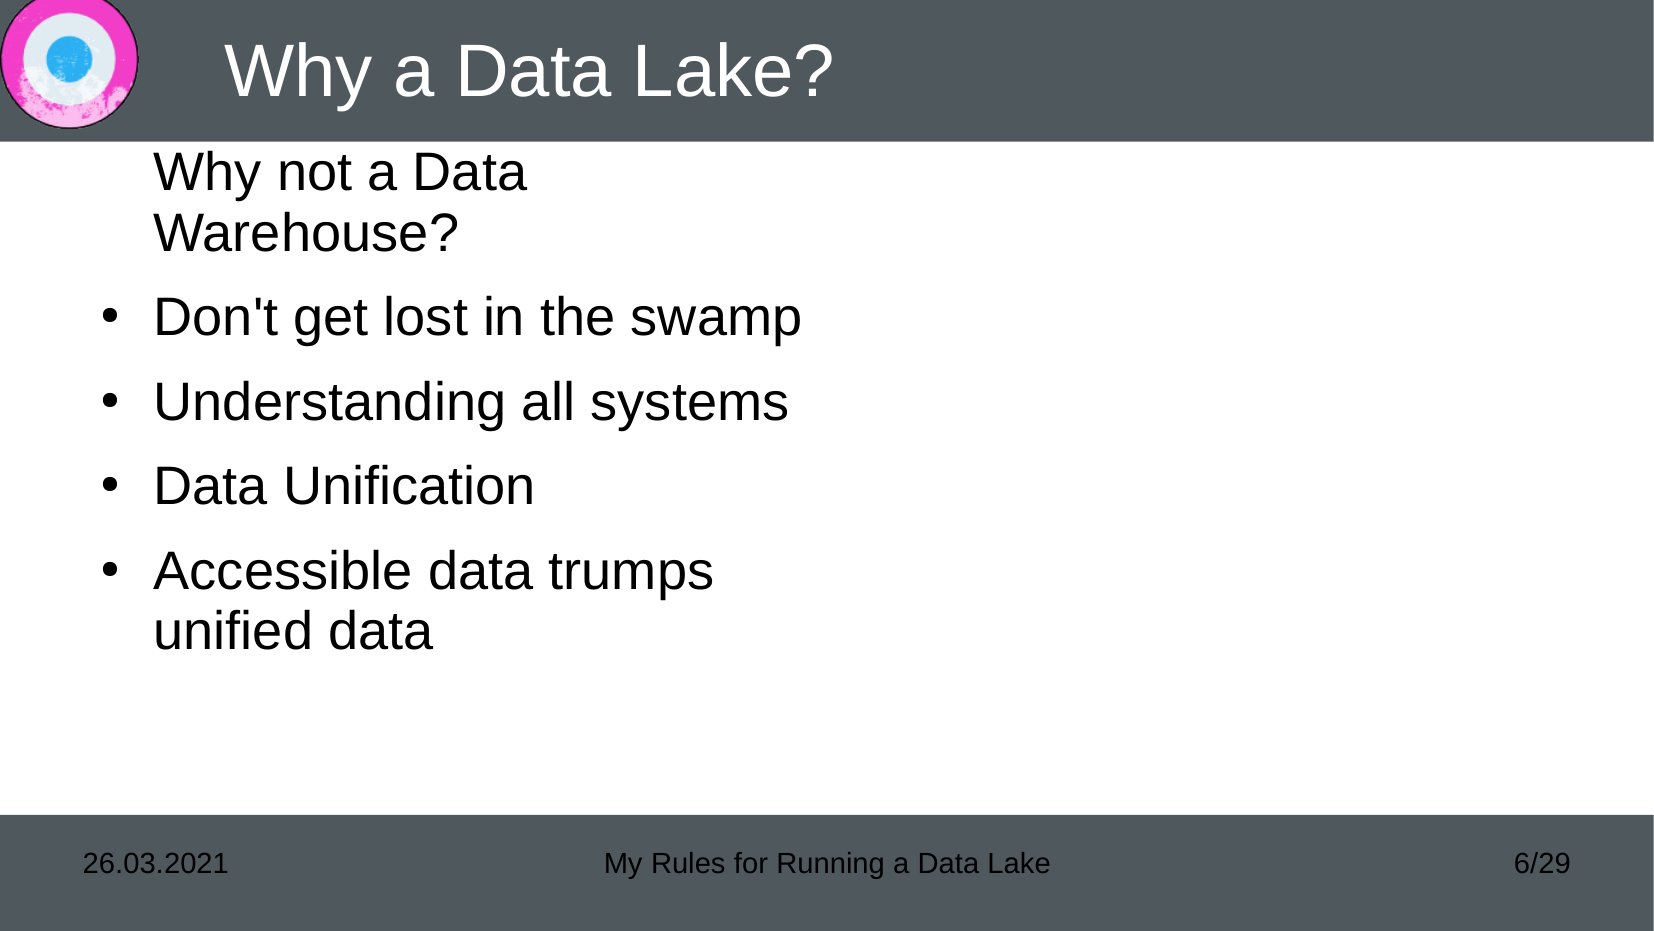

# Why a Data Lake?
Why not a Data Warehouse?
Don't get lost in the swamp
Understanding all systems
Data Unification
Accessible data trumps unified data
08. März 2019
6